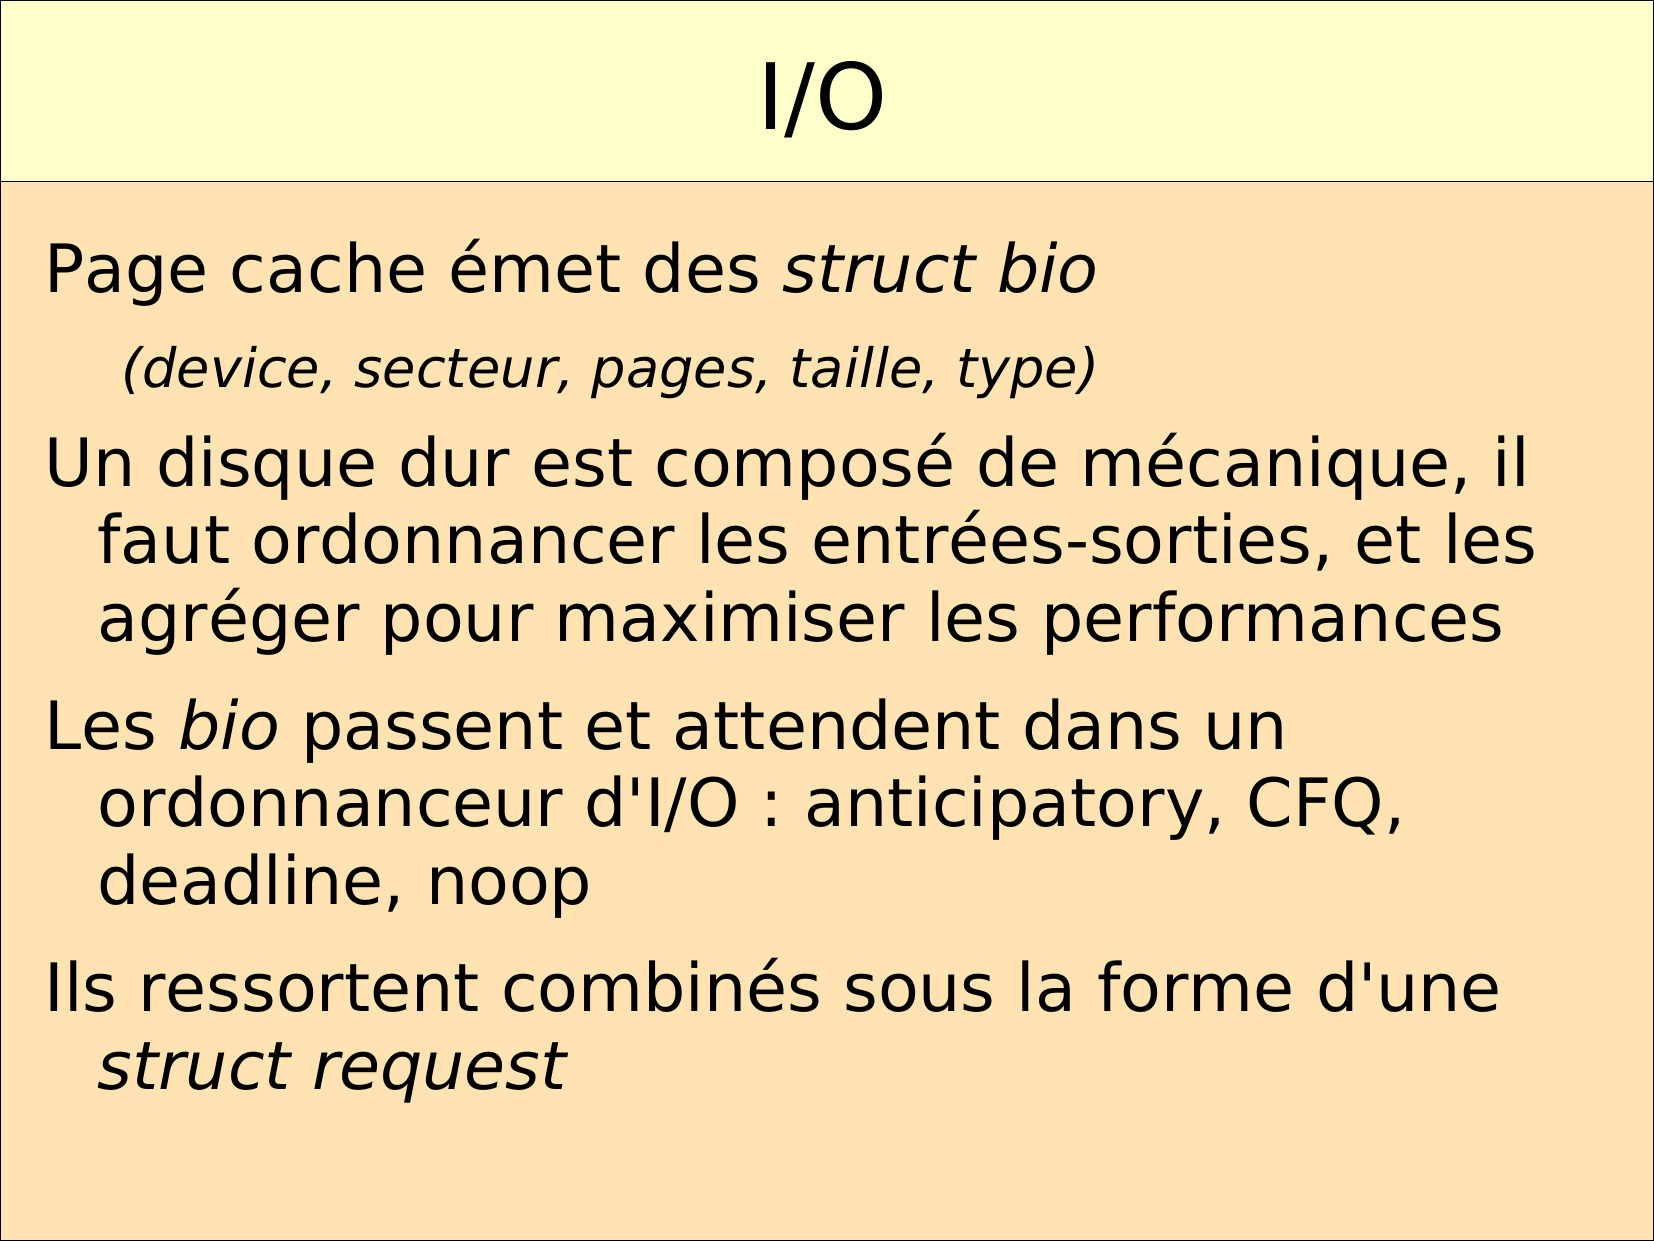

# I/O
Page cache émet des struct bio
(device, secteur, pages, taille, type)
Un disque dur est composé de mécanique, il faut ordonnancer les entrées-sorties, et les agréger pour maximiser les performances
Les bio passent et attendent dans un ordonnanceur d'I/O : anticipatory, CFQ, deadline, noop
Ils ressortent combinés sous la forme d'une struct request